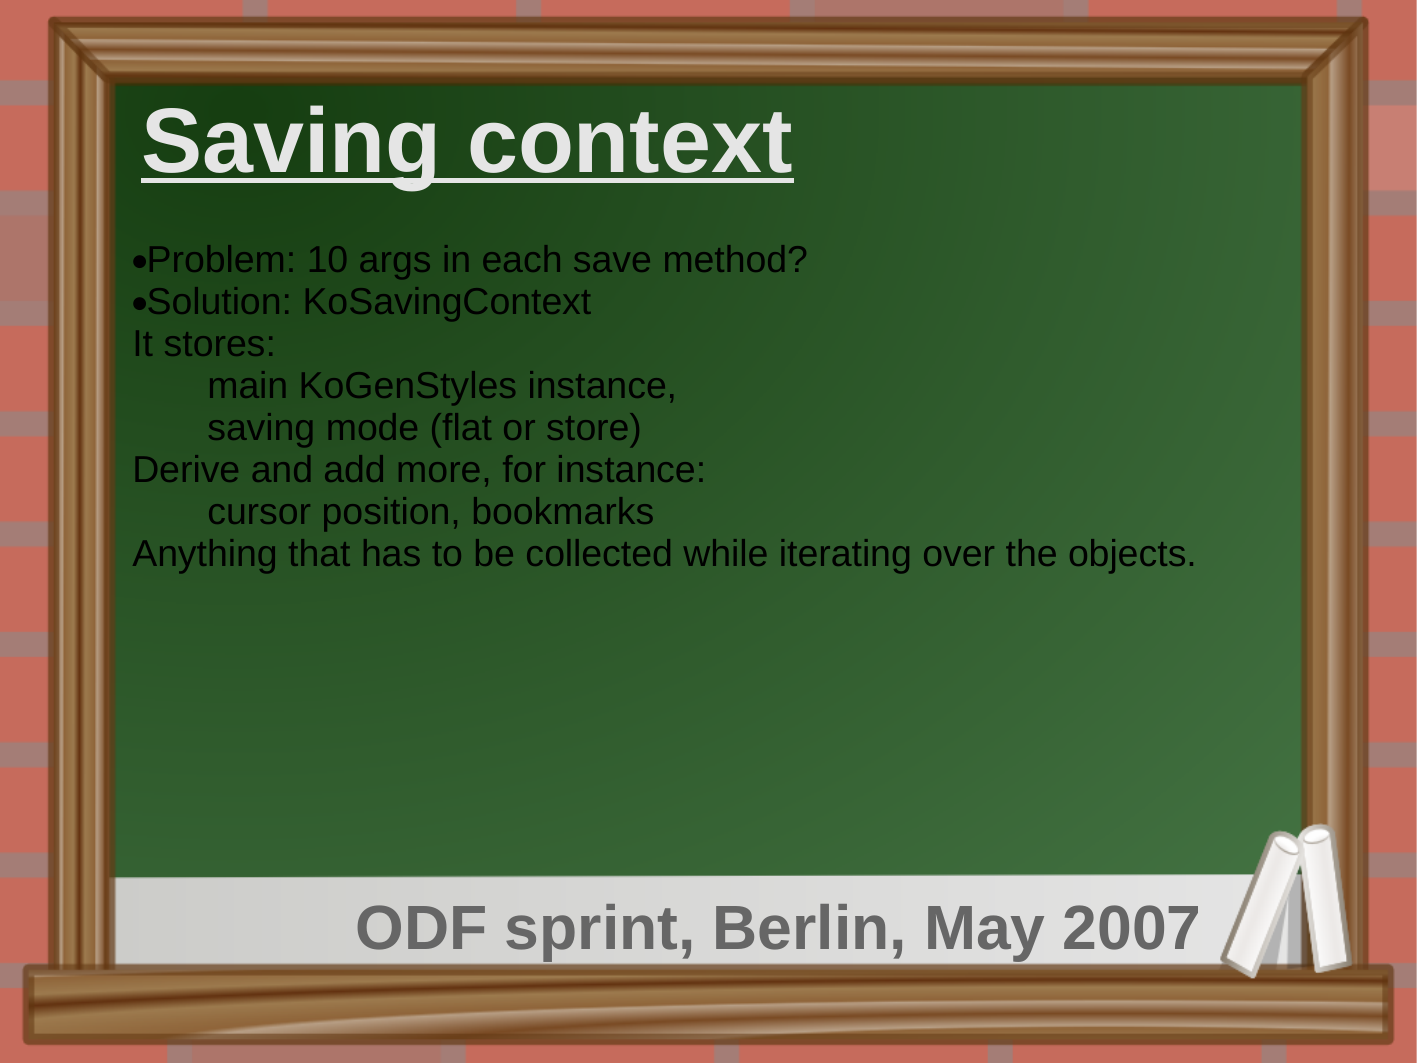

Saving context
Problem: 10 args in each save method?
Solution: KoSavingContext
It stores:
	main KoGenStyles instance,
	saving mode (flat or store)
Derive and add more, for instance:
	cursor position, bookmarks
Anything that has to be collected while iterating over the objects.